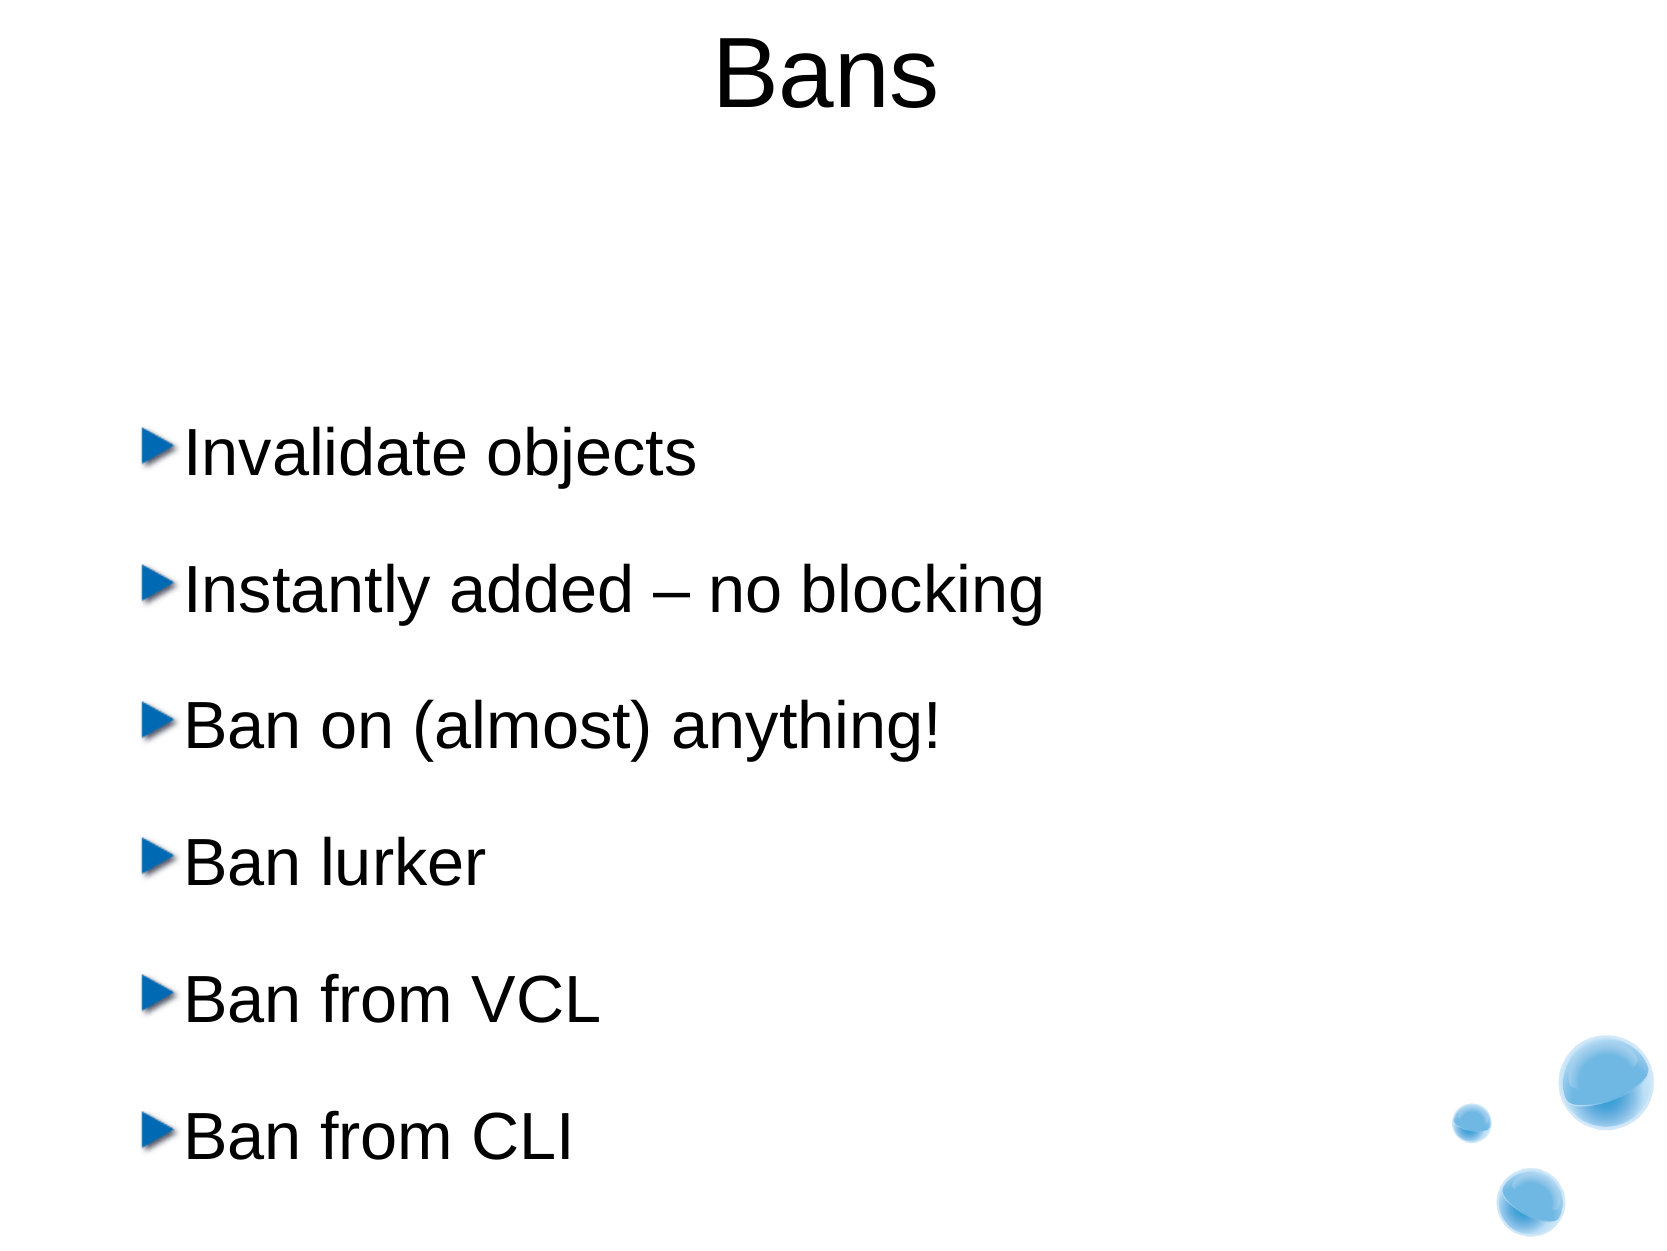

# Bans
Invalidate objects
Instantly added – no blocking
Ban on (almost) anything!
Ban lurker
Ban from VCL
Ban from CLI